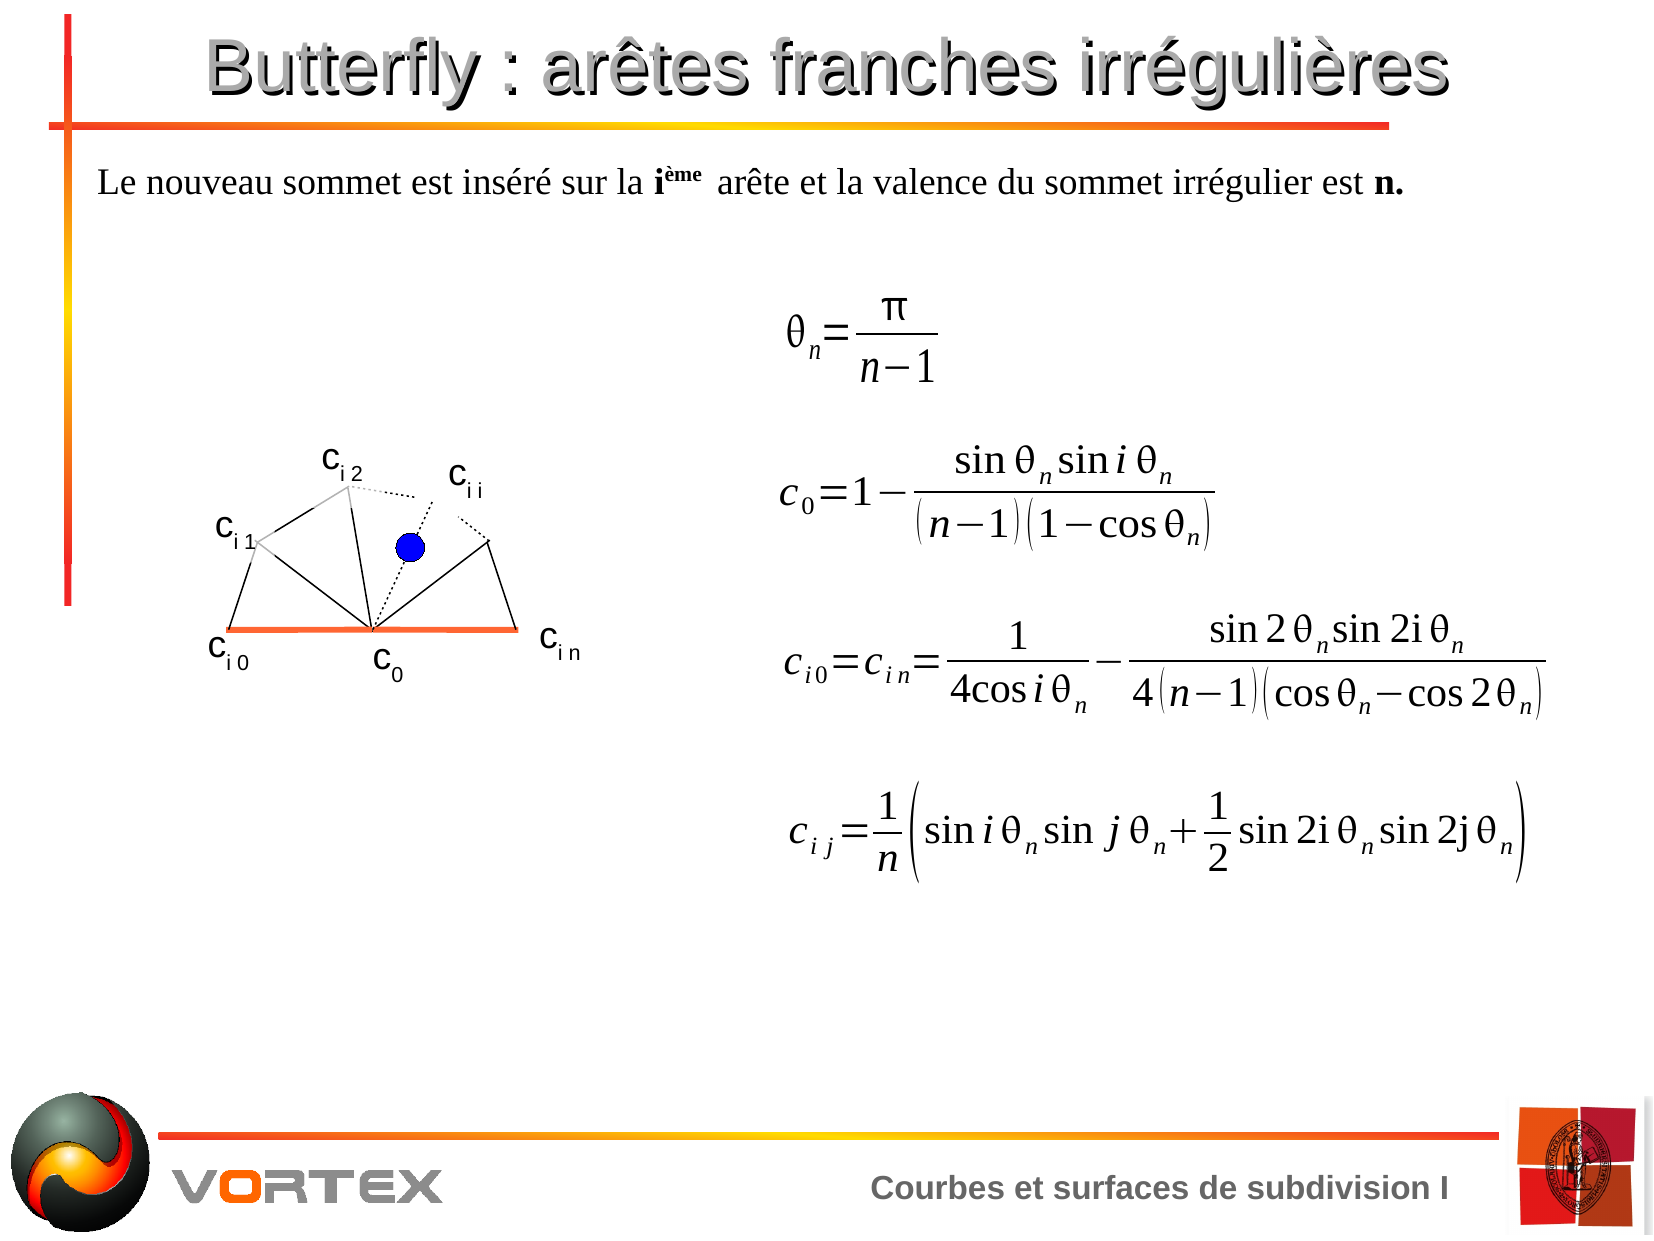

# Butterfly : arêtes franches irrégulières
Le nouveau sommet est inséré sur la ième arête et la valence du sommet irrégulier est n.
ci 2
ci i
ci 1
ci n
ci 0
c0